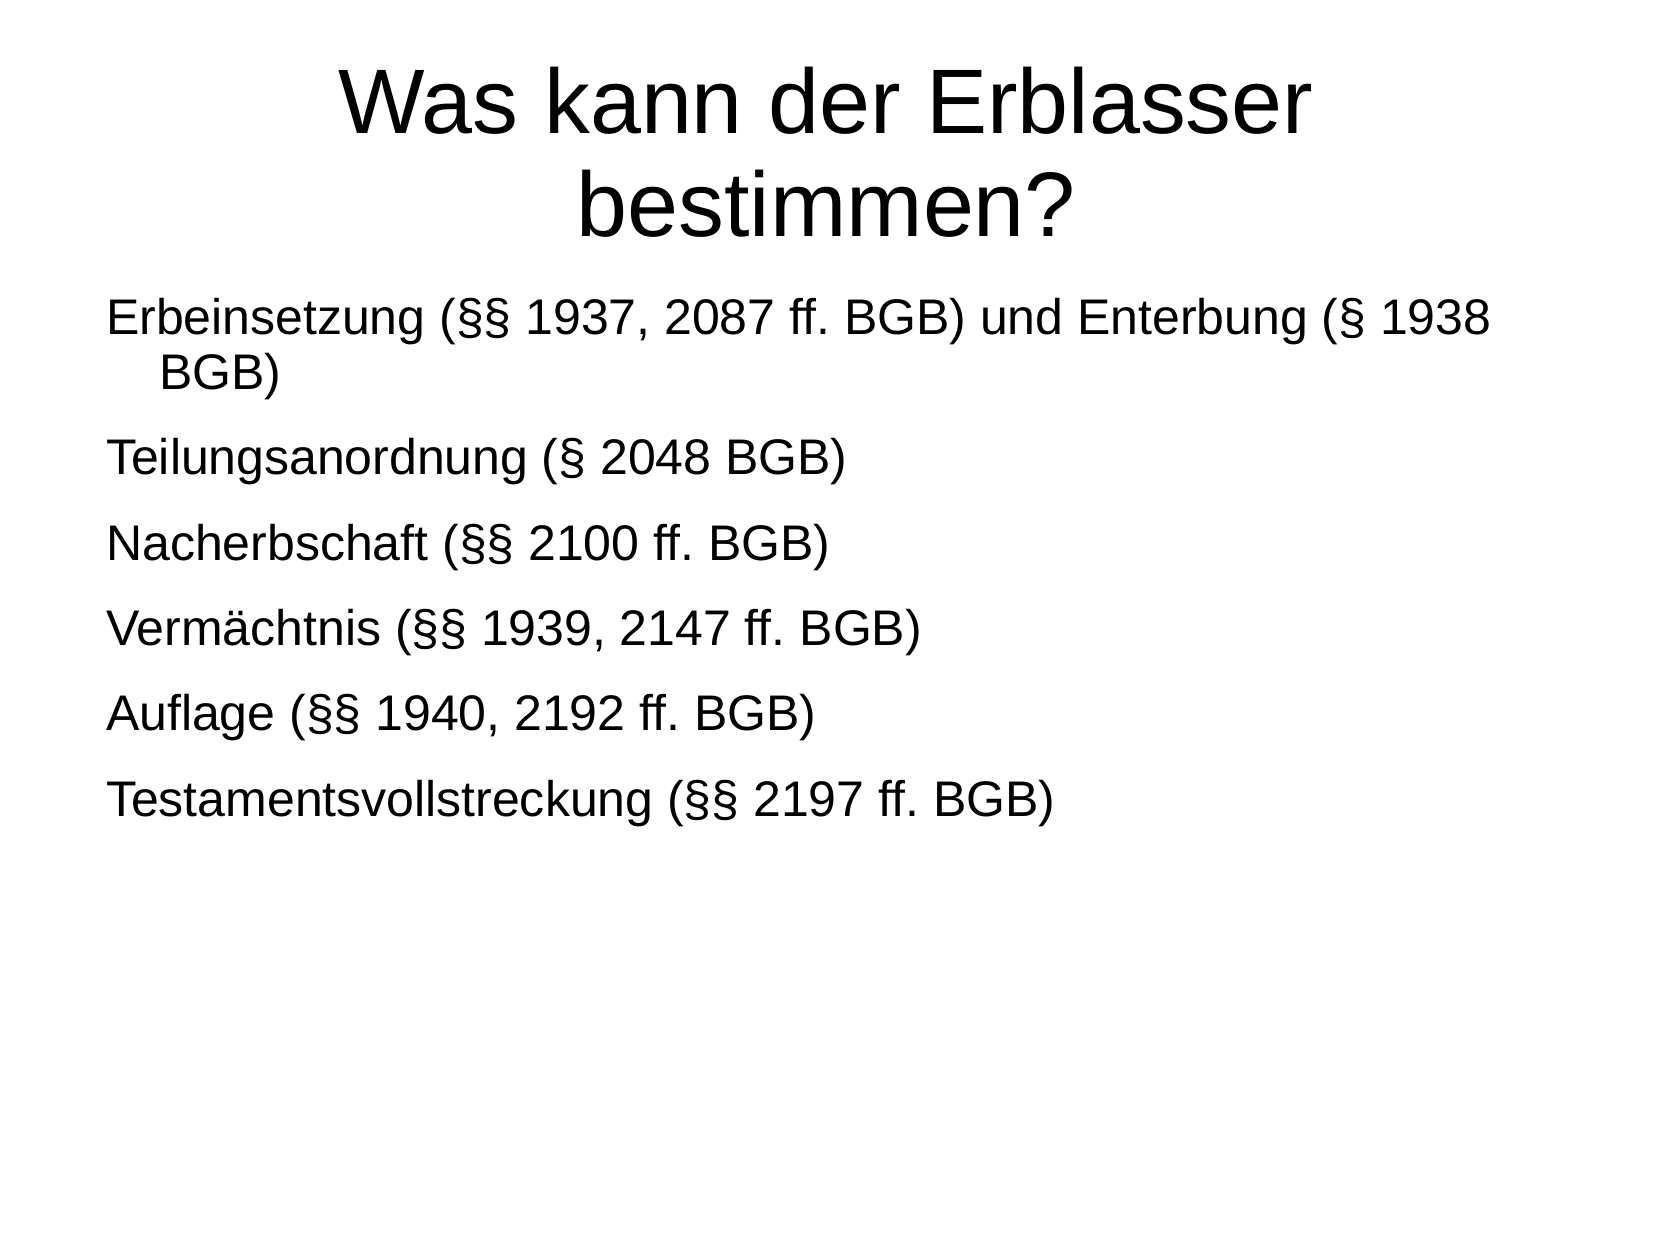

# Was kann der Erblasser bestimmen?
Erbeinsetzung (§§ 1937, 2087 ff. BGB) und Enterbung (§ 1938 BGB)
Teilungsanordnung (§ 2048 BGB)
Nacherbschaft (§§ 2100 ff. BGB)
Vermächtnis (§§ 1939, 2147 ff. BGB)
Auflage (§§ 1940, 2192 ff. BGB)
Testamentsvollstreckung (§§ 2197 ff. BGB)